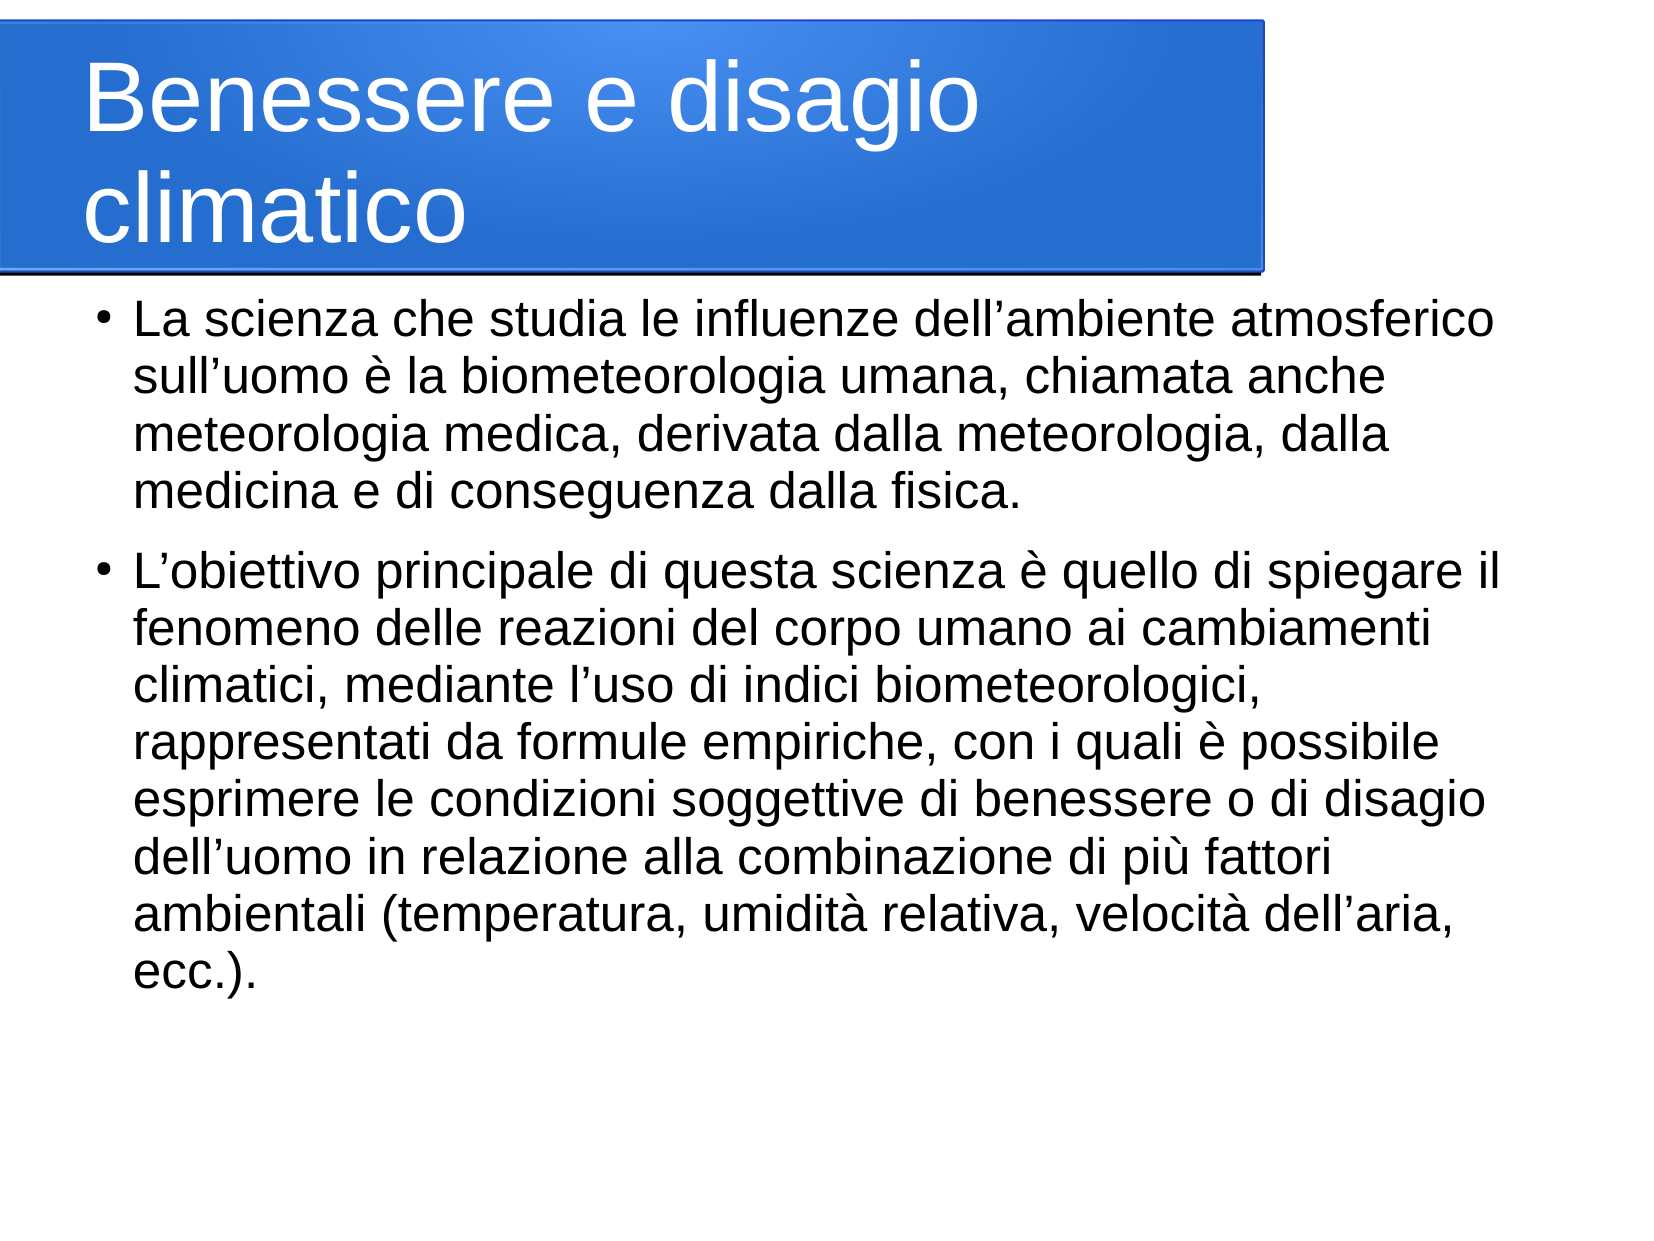

# Benessere e disagio climatico
La scienza che studia le influenze dell’ambiente atmosferico sull’uomo è la biometeorologia umana, chiamata anche meteorologia medica, derivata dalla meteorologia, dalla medicina e di conseguenza dalla fisica.
L’obiettivo principale di questa scienza è quello di spiegare il fenomeno delle reazioni del corpo umano ai cambiamenti climatici, mediante l’uso di indici biometeorologici, rappresentati da formule empiriche, con i quali è possibile esprimere le condizioni soggettive di benessere o di disagio dell’uomo in relazione alla combinazione di più fattori ambientali (temperatura, umidità relativa, velocità dell’aria, ecc.).